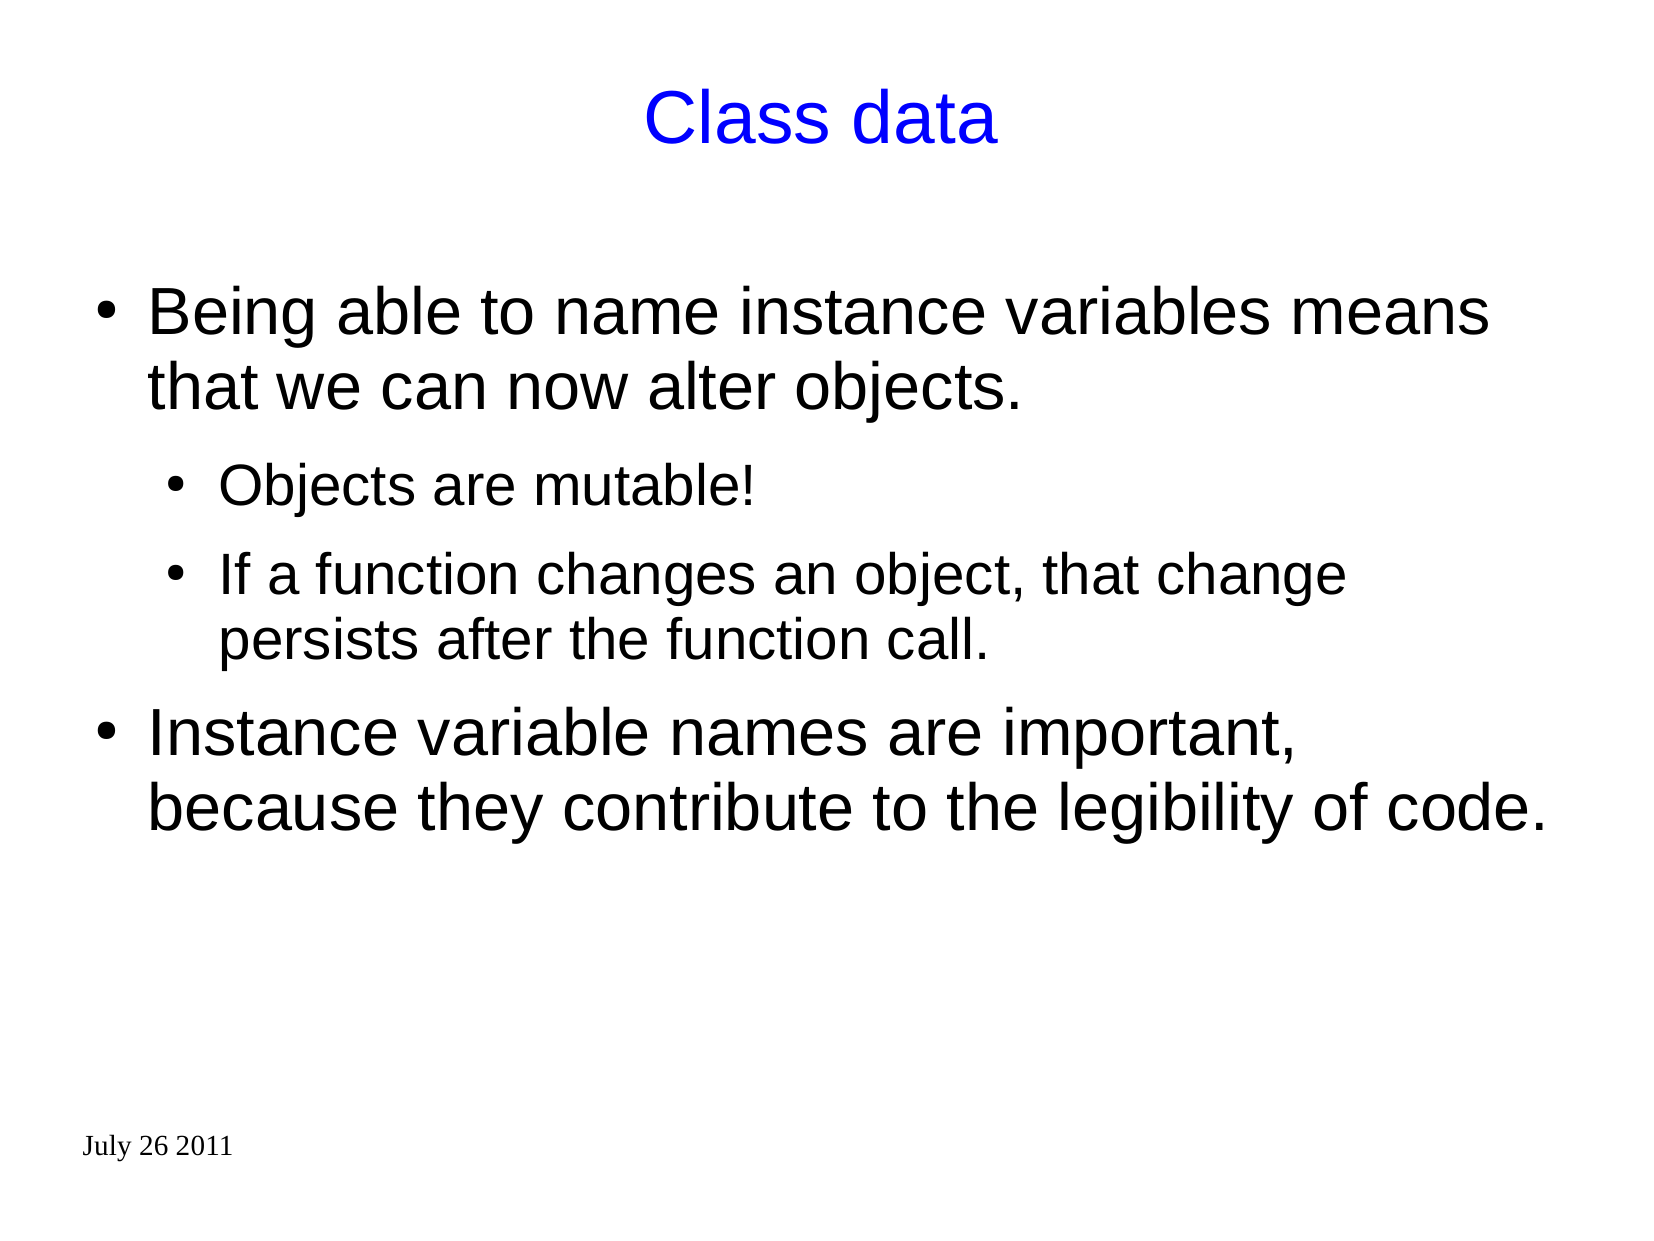

# Class data
Being able to name instance variables means that we can now alter objects.
Objects are mutable!
If a function changes an object, that change persists after the function call.
Instance variable names are important, because they contribute to the legibility of code.
July 26 2011